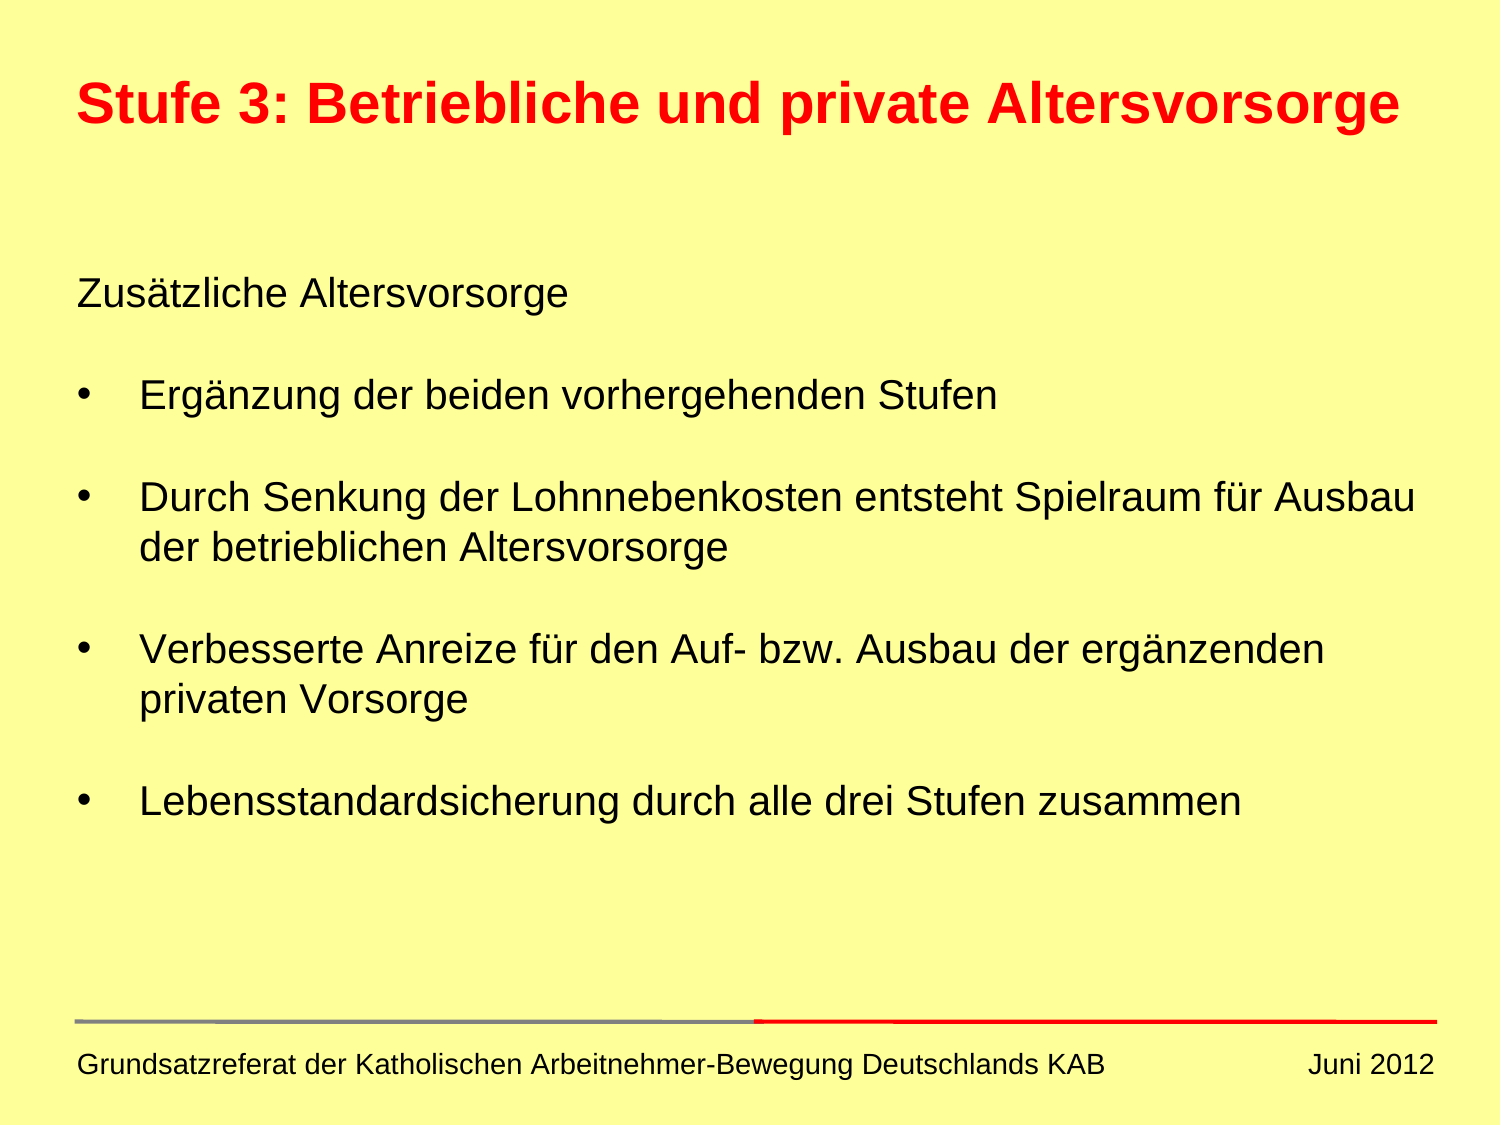

# Stufe 3: Betriebliche und private Altersvorsorge
Zusätzliche Altersvorsorge
Ergänzung der beiden vorhergehenden Stufen
Durch Senkung der Lohnnebenkosten entsteht Spielraum für Ausbau der betrieblichen Altersvorsorge
Verbesserte Anreize für den Auf- bzw. Ausbau der ergänzenden privaten Vorsorge
Lebensstandardsicherung durch alle drei Stufen zusammen